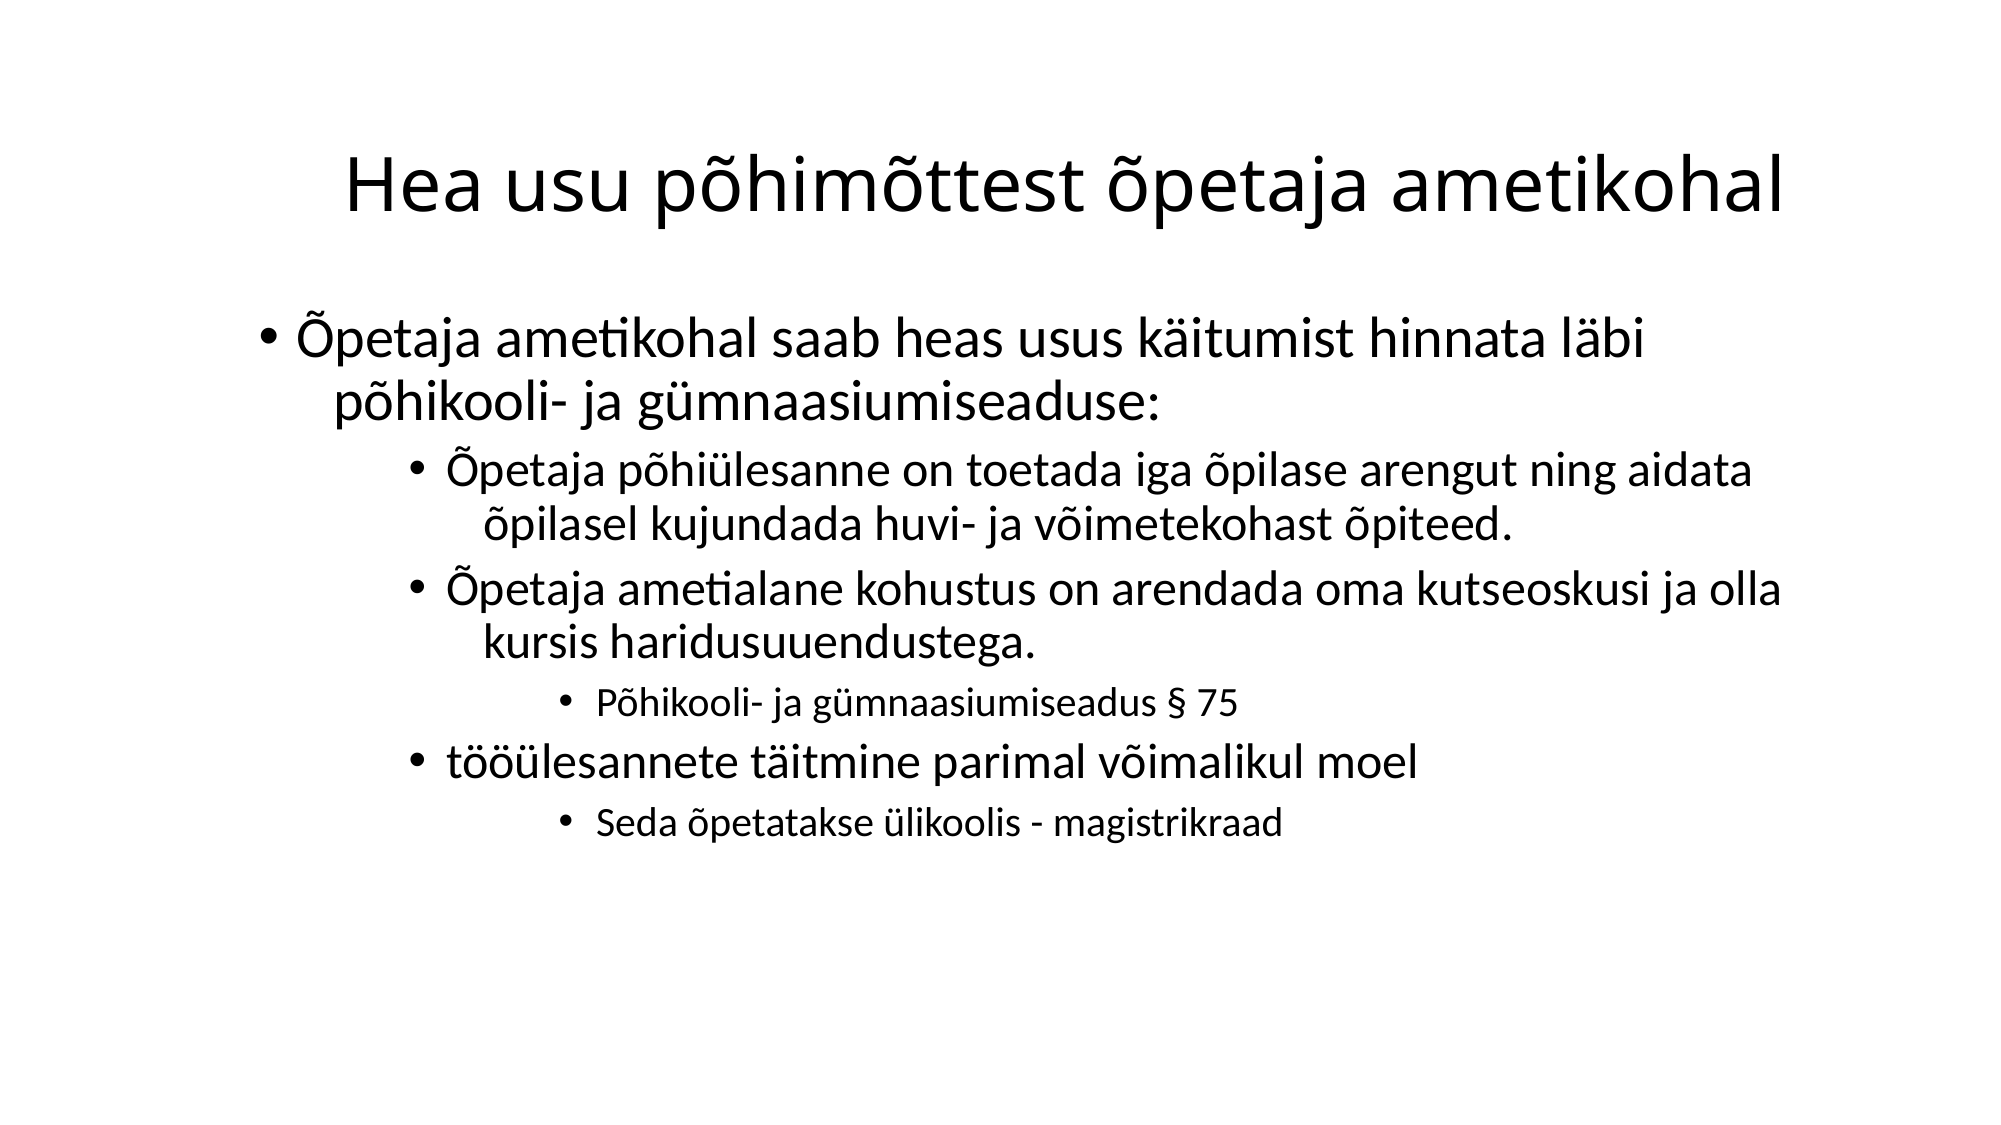

# Hea usu põhimõttest õpetaja ametikohal
Õpetaja ametikohal saab heas usus käitumist hinnata läbi põhikooli- ja gümnaasiumiseaduse:
Õpetaja põhiülesanne on toetada iga õpilase arengut ning aidata õpilasel kujundada huvi- ja võimetekohast õpiteed.
Õpetaja ametialane kohustus on arendada oma kutseoskusi ja olla kursis haridusuuendustega.
Põhikooli- ja gümnaasiumiseadus § 75
tööülesannete täitmine parimal võimalikul moel
Seda õpetatakse ülikoolis - magistrikraad